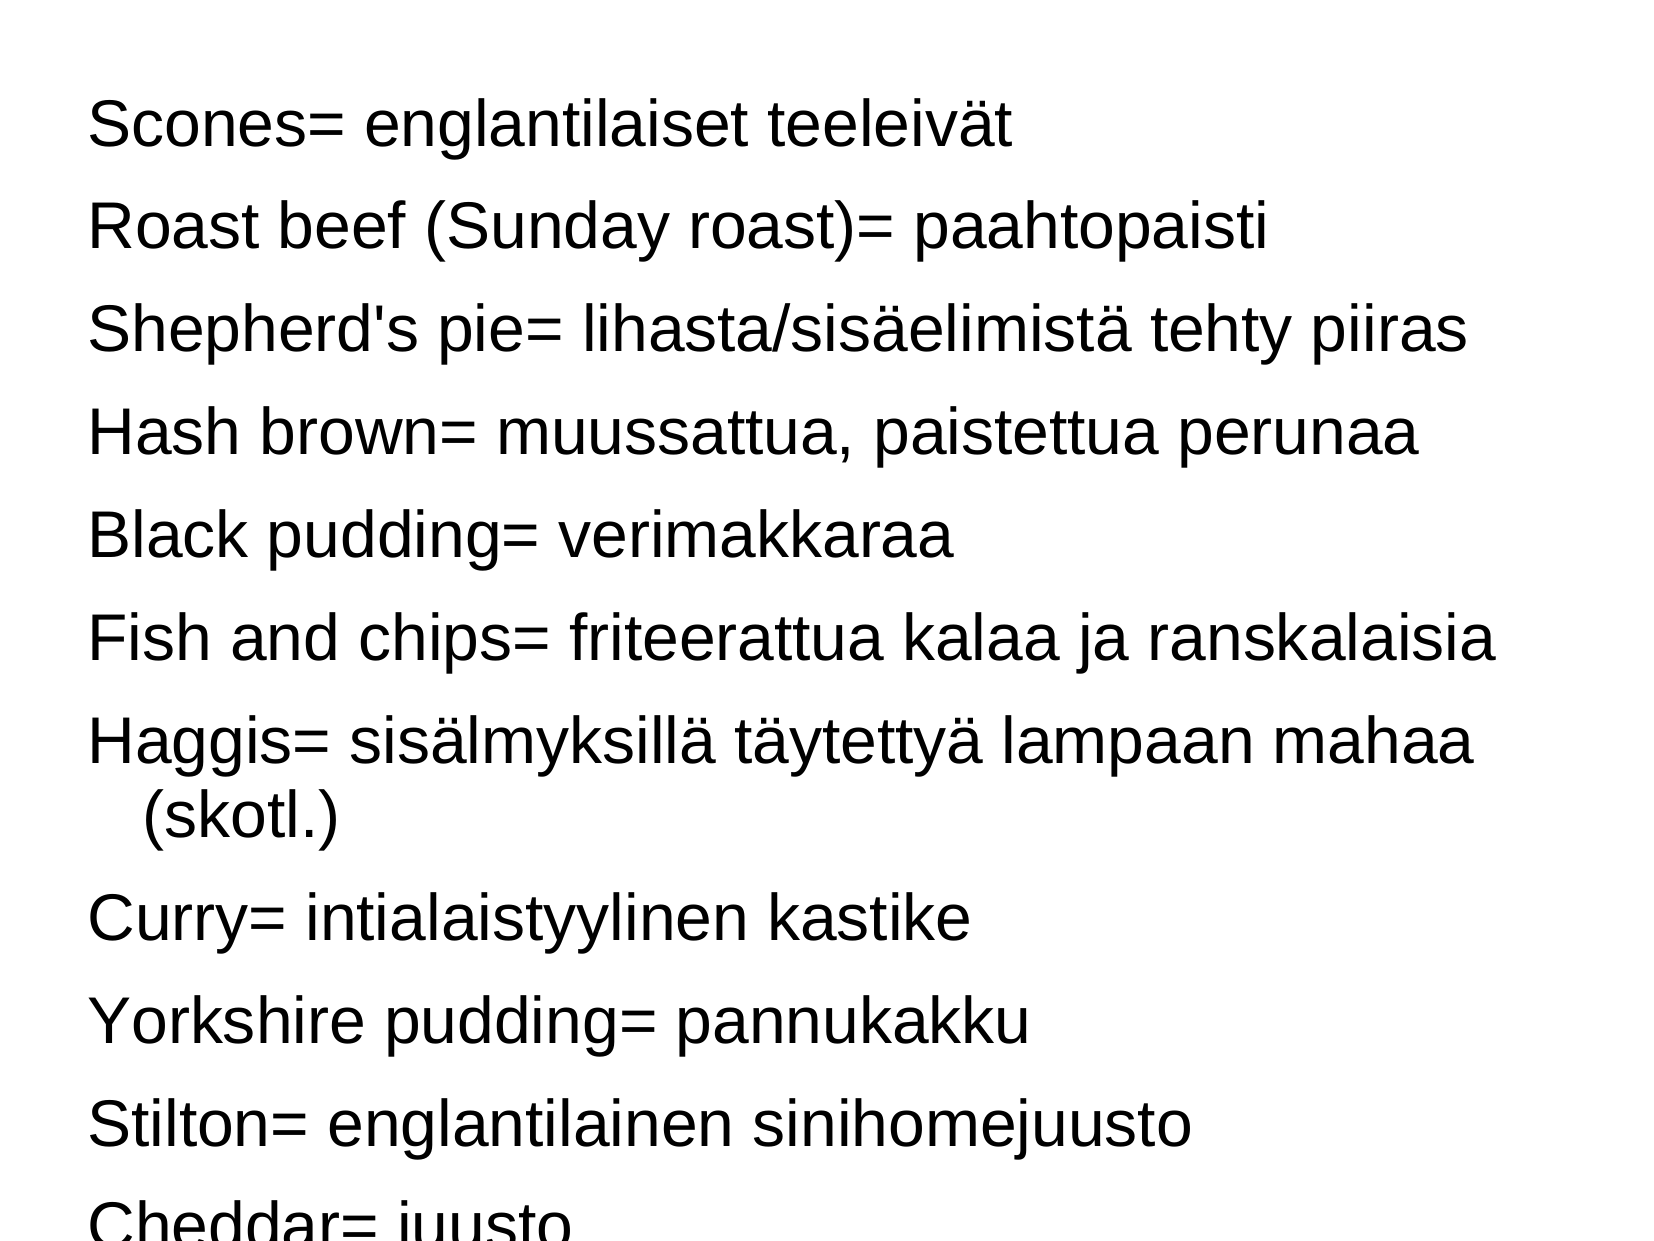

# Scones= englantilaiset teeleivät
Roast beef (Sunday roast)= paahtopaisti
Shepherd's pie= lihasta/sisäelimistä tehty piiras
Hash brown= muussattua, paistettua perunaa
Black pudding= verimakkaraa
Fish and chips= friteerattua kalaa ja ranskalaisia
Haggis= sisälmyksillä täytettyä lampaan mahaa (skotl.)
Curry= intialaistyylinen kastike
Yorkshire pudding= pannukakku
Stilton= englantilainen sinihomejuusto
Cheddar= juusto